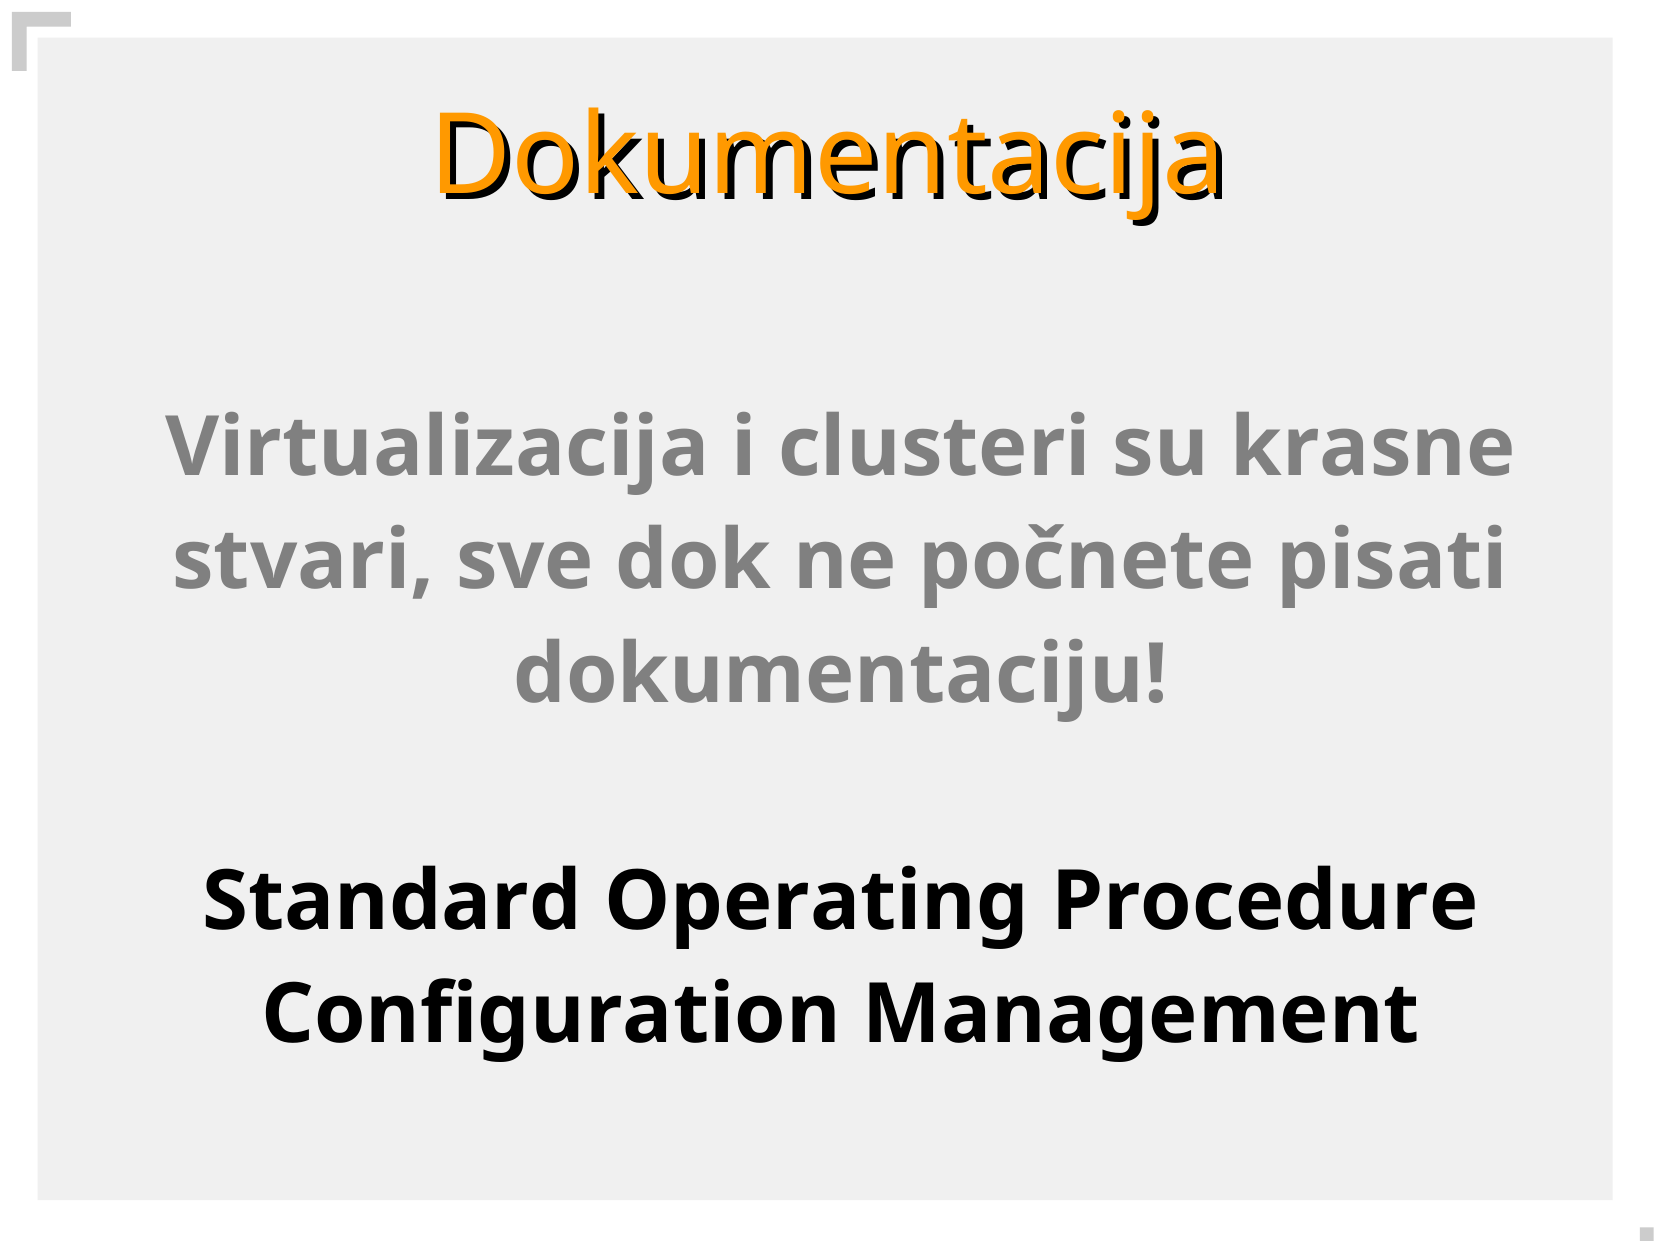

Dokumentacija
# Virtualizacija i clusteri su krasne stvari, sve dok ne počnete pisati dokumentaciju!
Standard Operating Procedure
Configuration Management